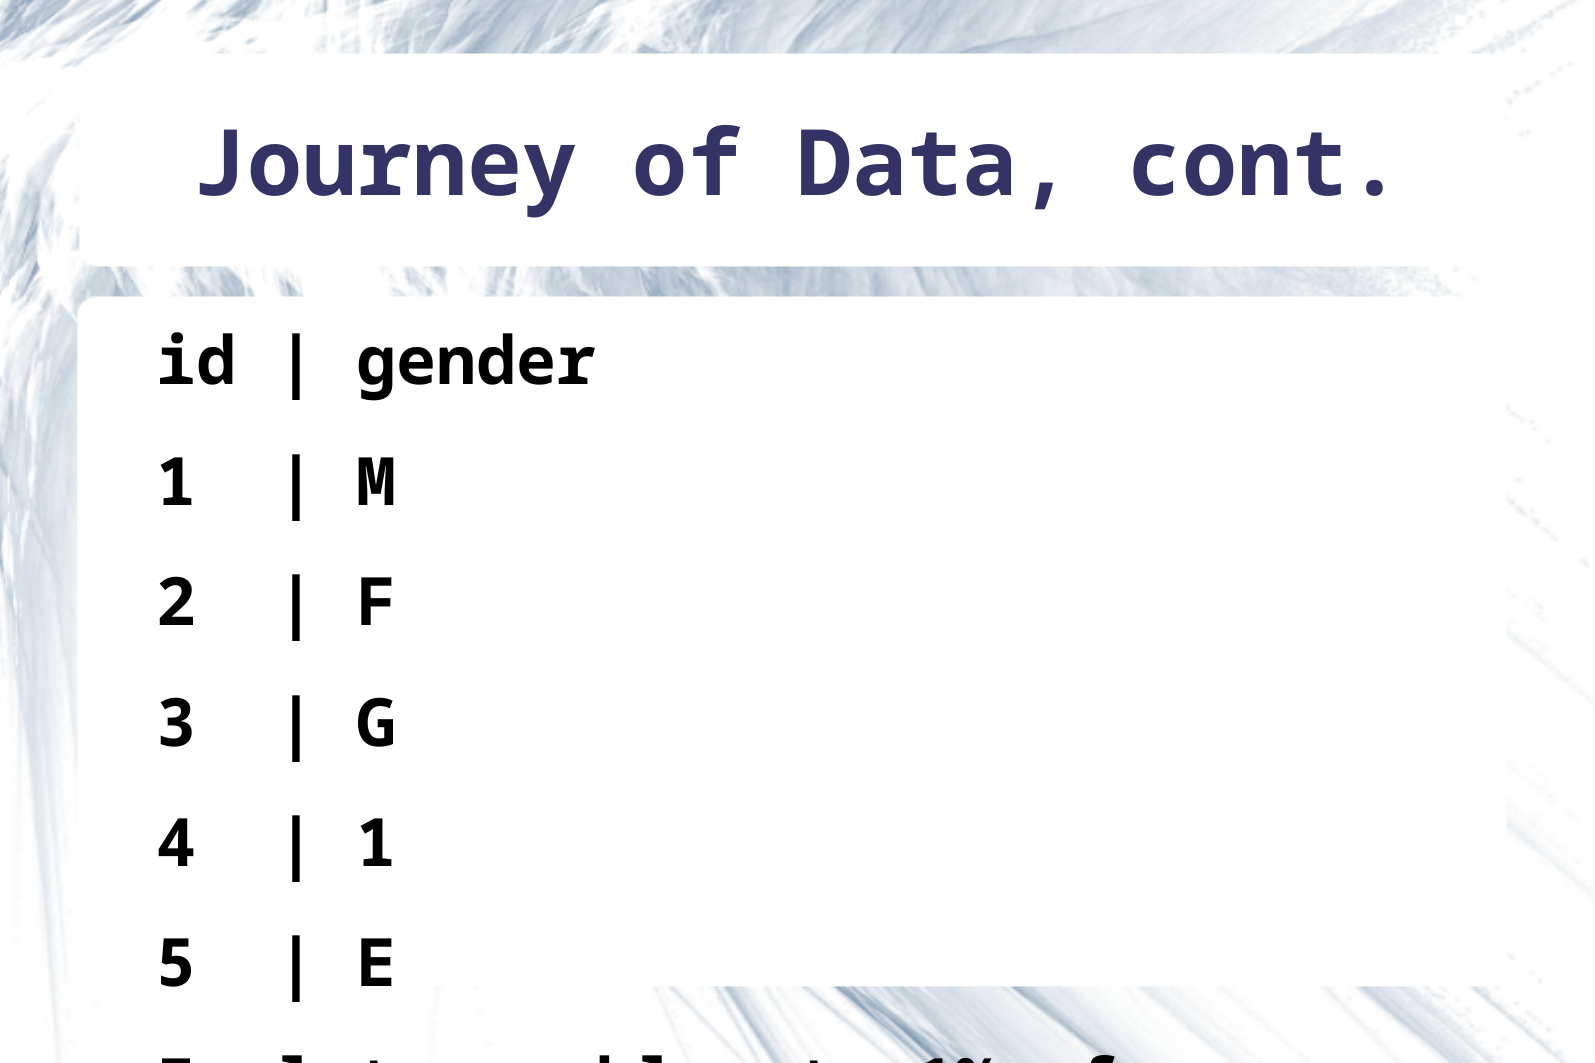

# Journey of Data, cont.
id | gender
1 | M
2 | F
3 | G
4 | 1
5 | E
Isolate problem to 1% of rows